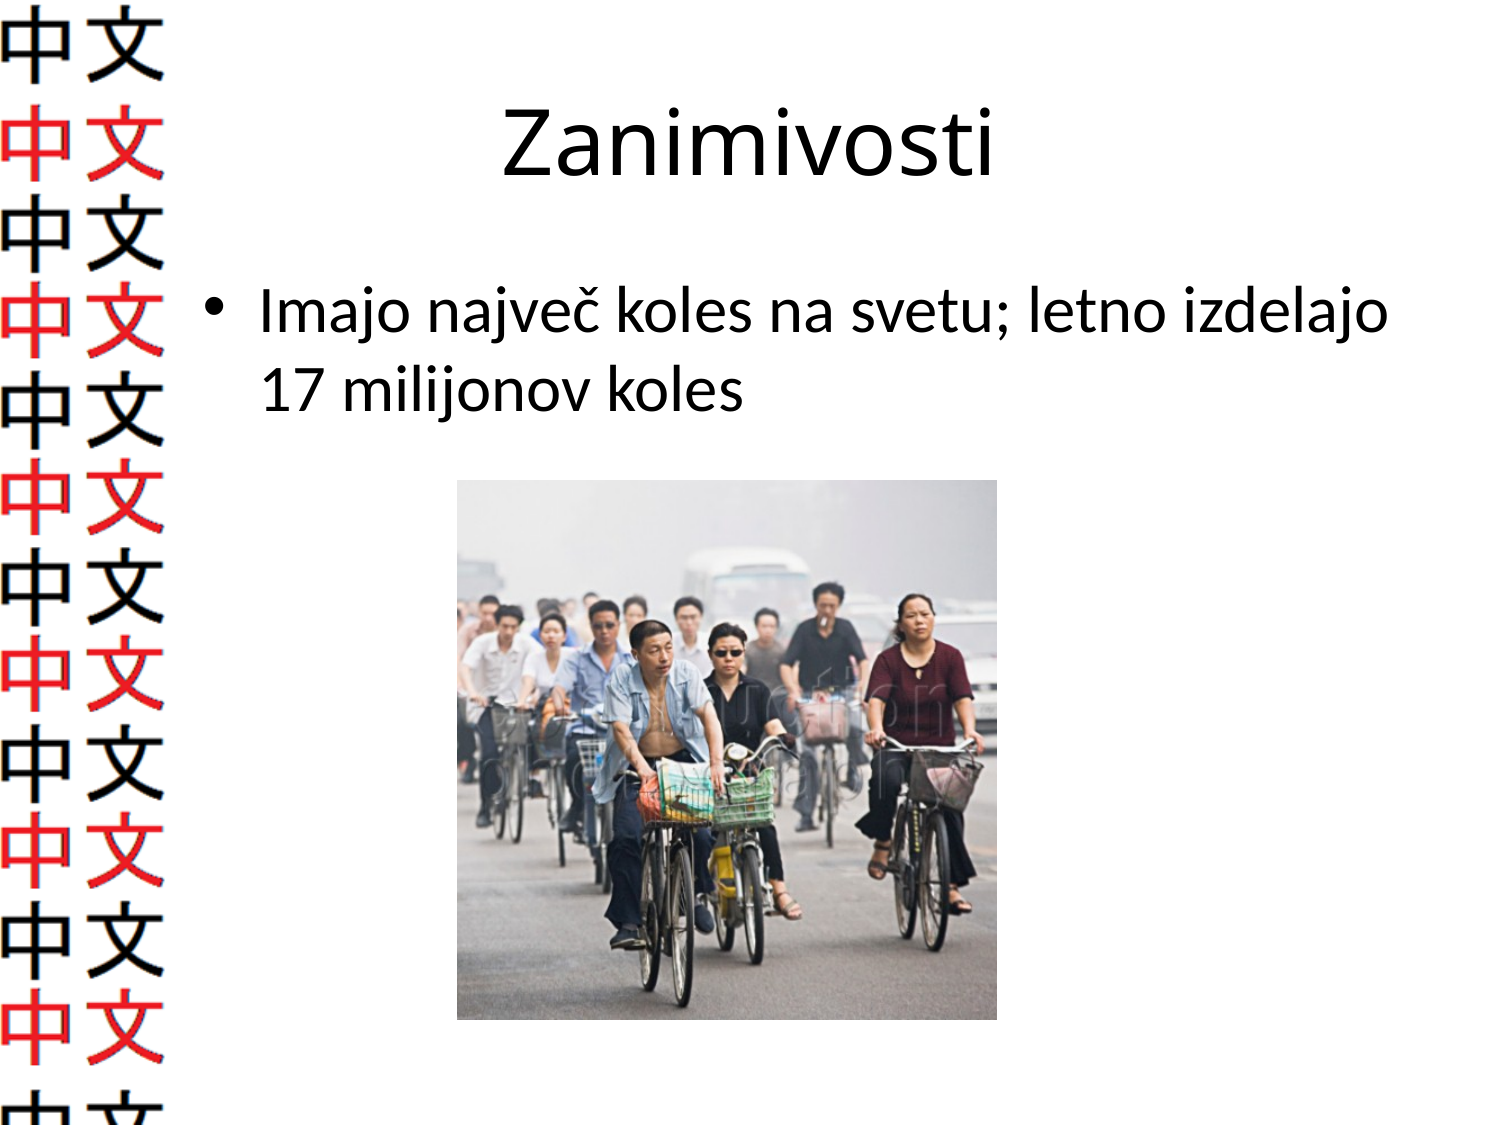

# Zanimivosti
Imajo največ koles na svetu; letno izdelajo 17 milijonov koles